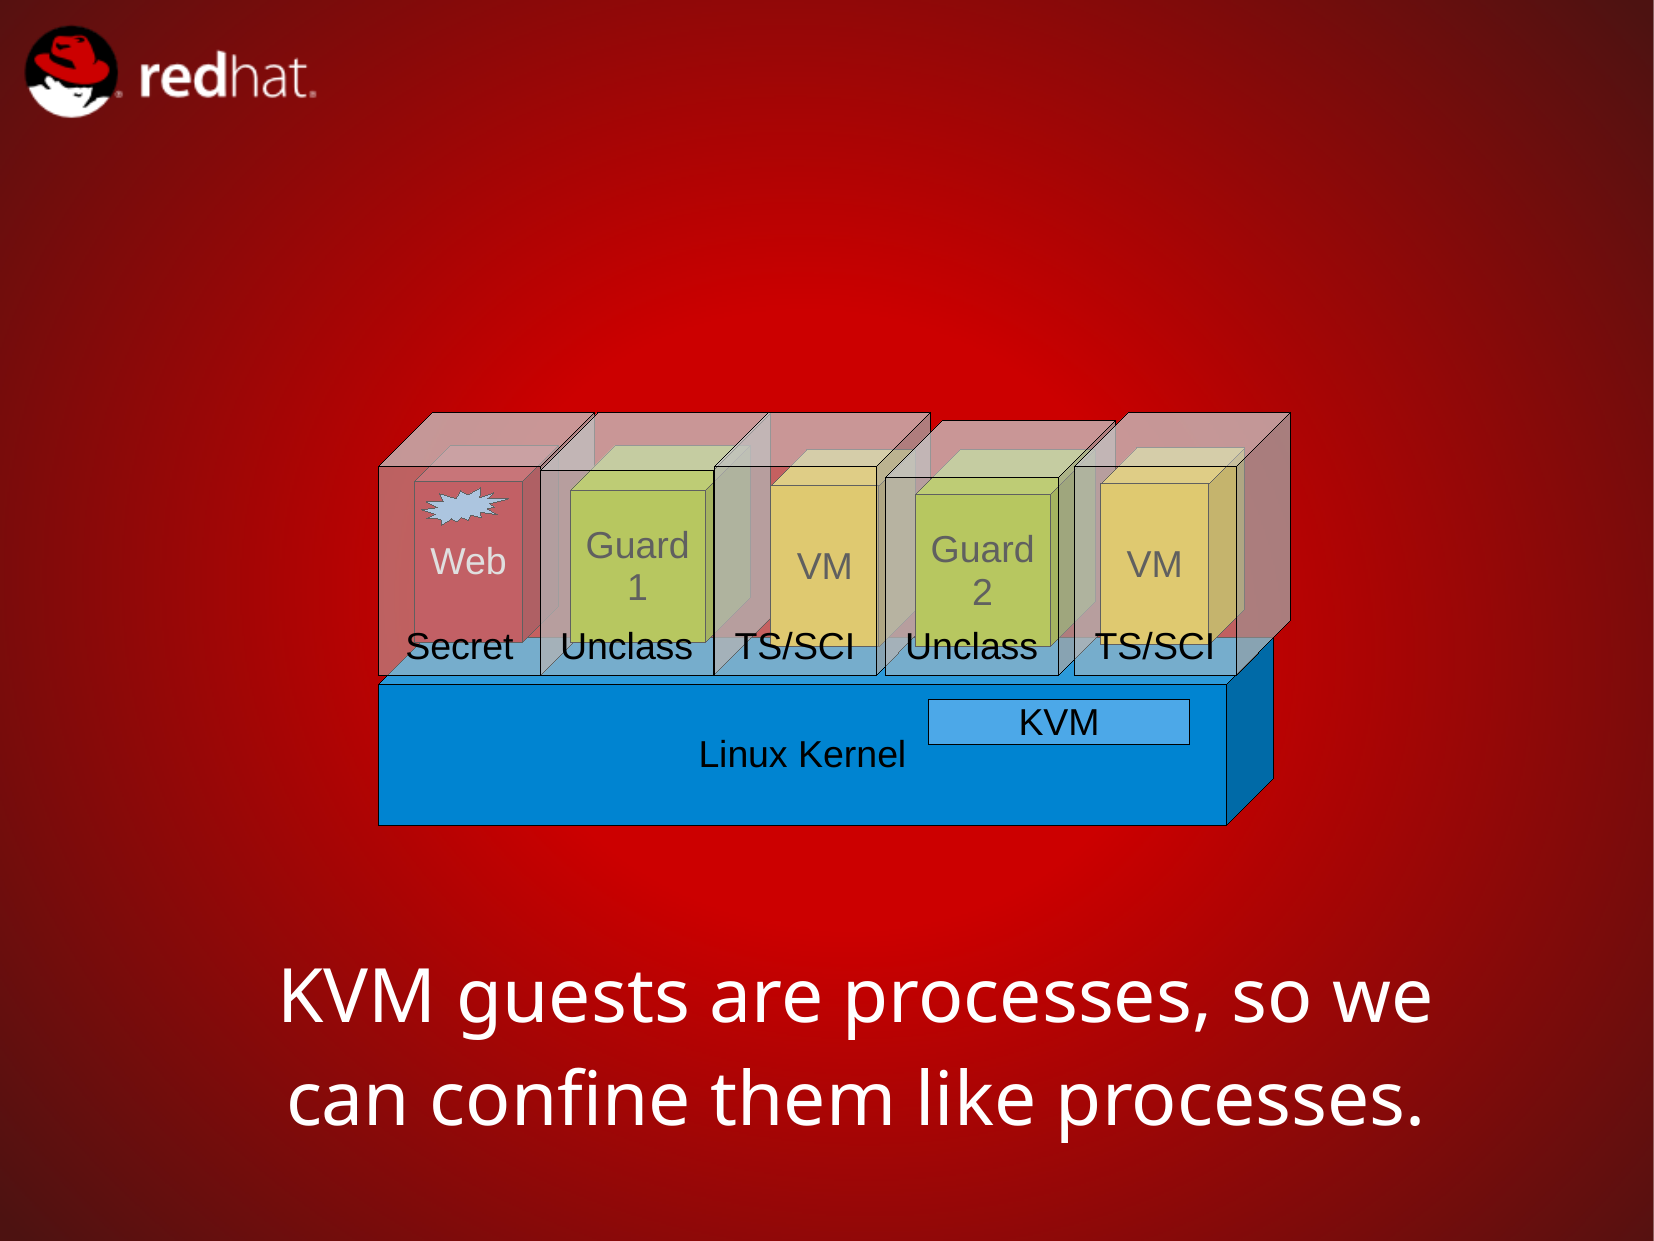

Secret
Unclass
TS/SCI
TS/SCI
Unclass
Web
Guard
1
VM
VM
Guard
2
Linux Kernel
KVM
KVM guests are processes, so we can confine them like processes.